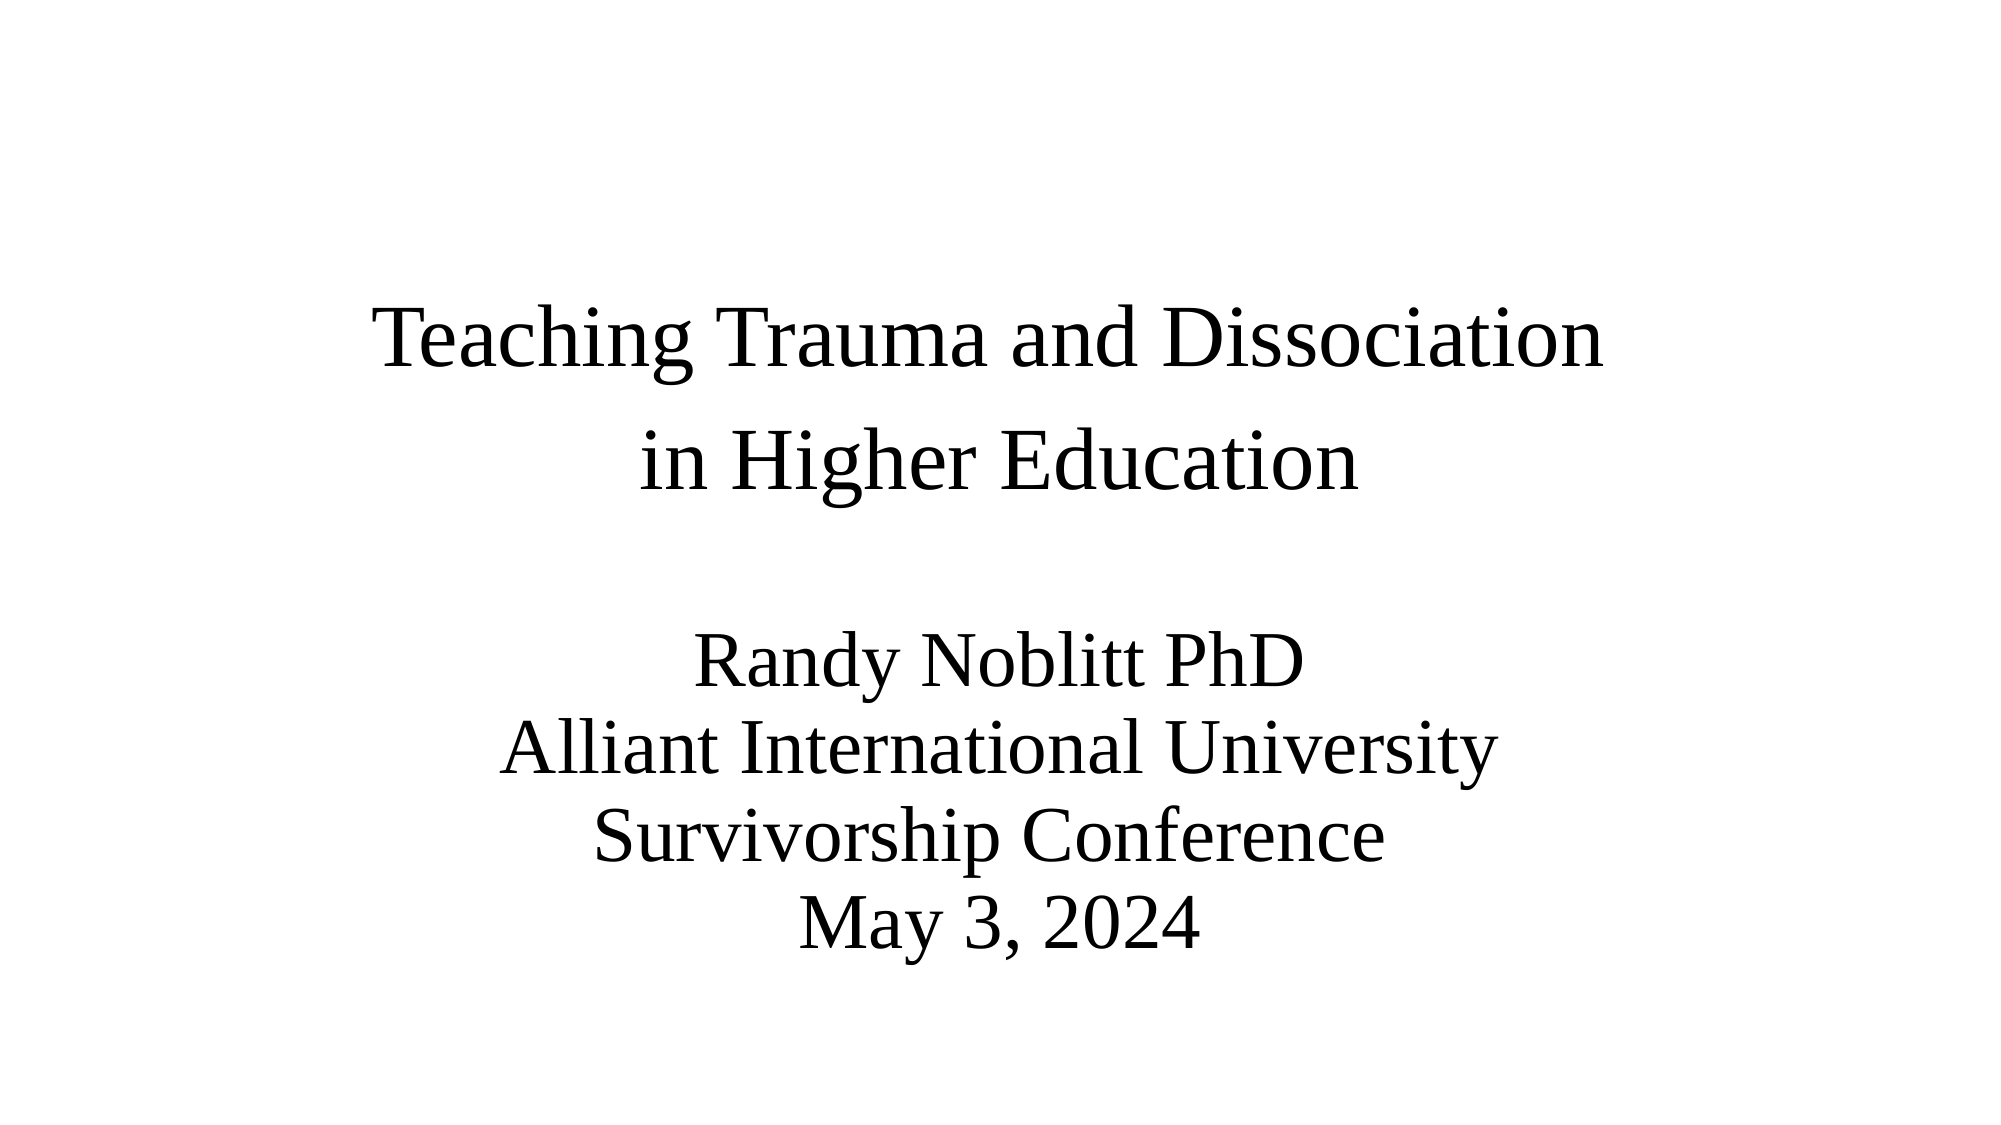

# Teaching Trauma and Dissociation in Higher Education
Randy Noblitt PhD
Alliant International University
Survivorship Conference
May 3, 2024